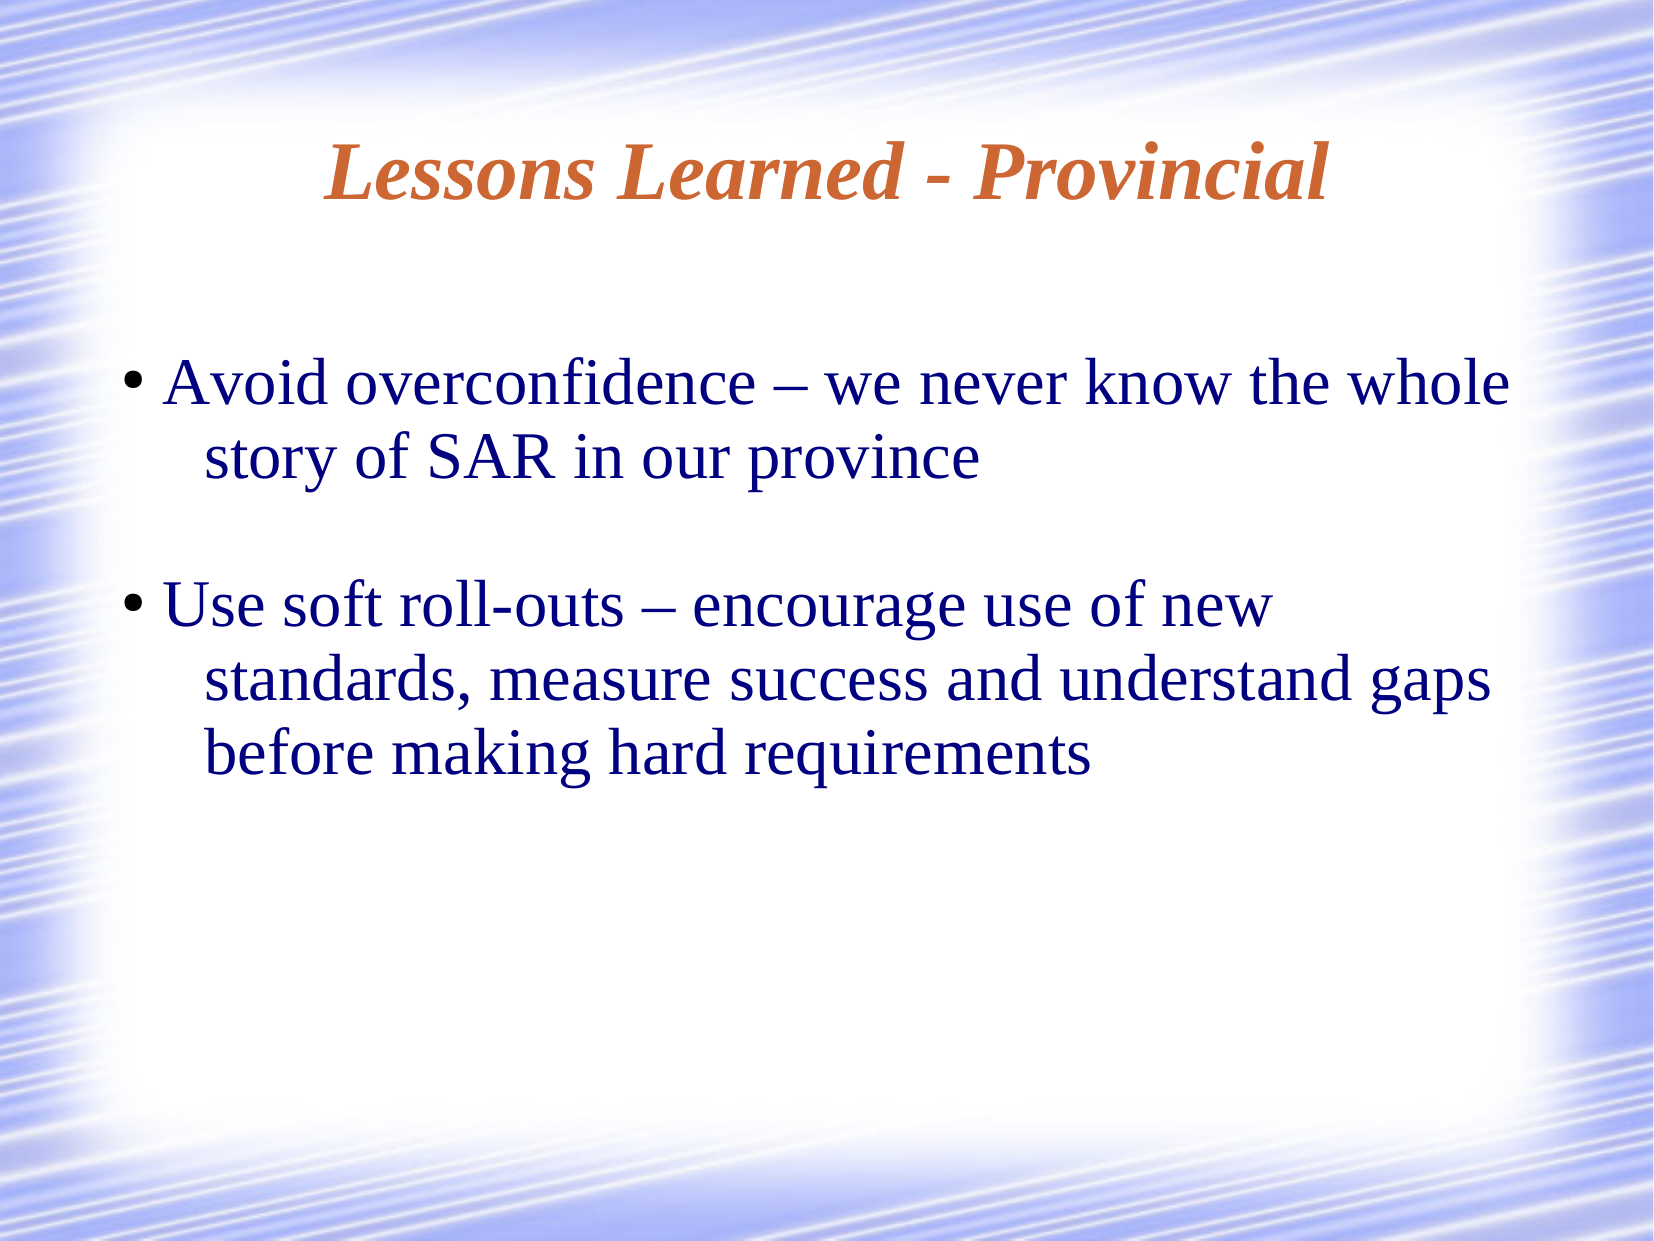

# Lessons Learned - Provincial
 Avoid overconfidence – we never know the whole story of SAR in our province
 Use soft roll-outs – encourage use of new
standards, measure success and understand gaps before making hard requirements